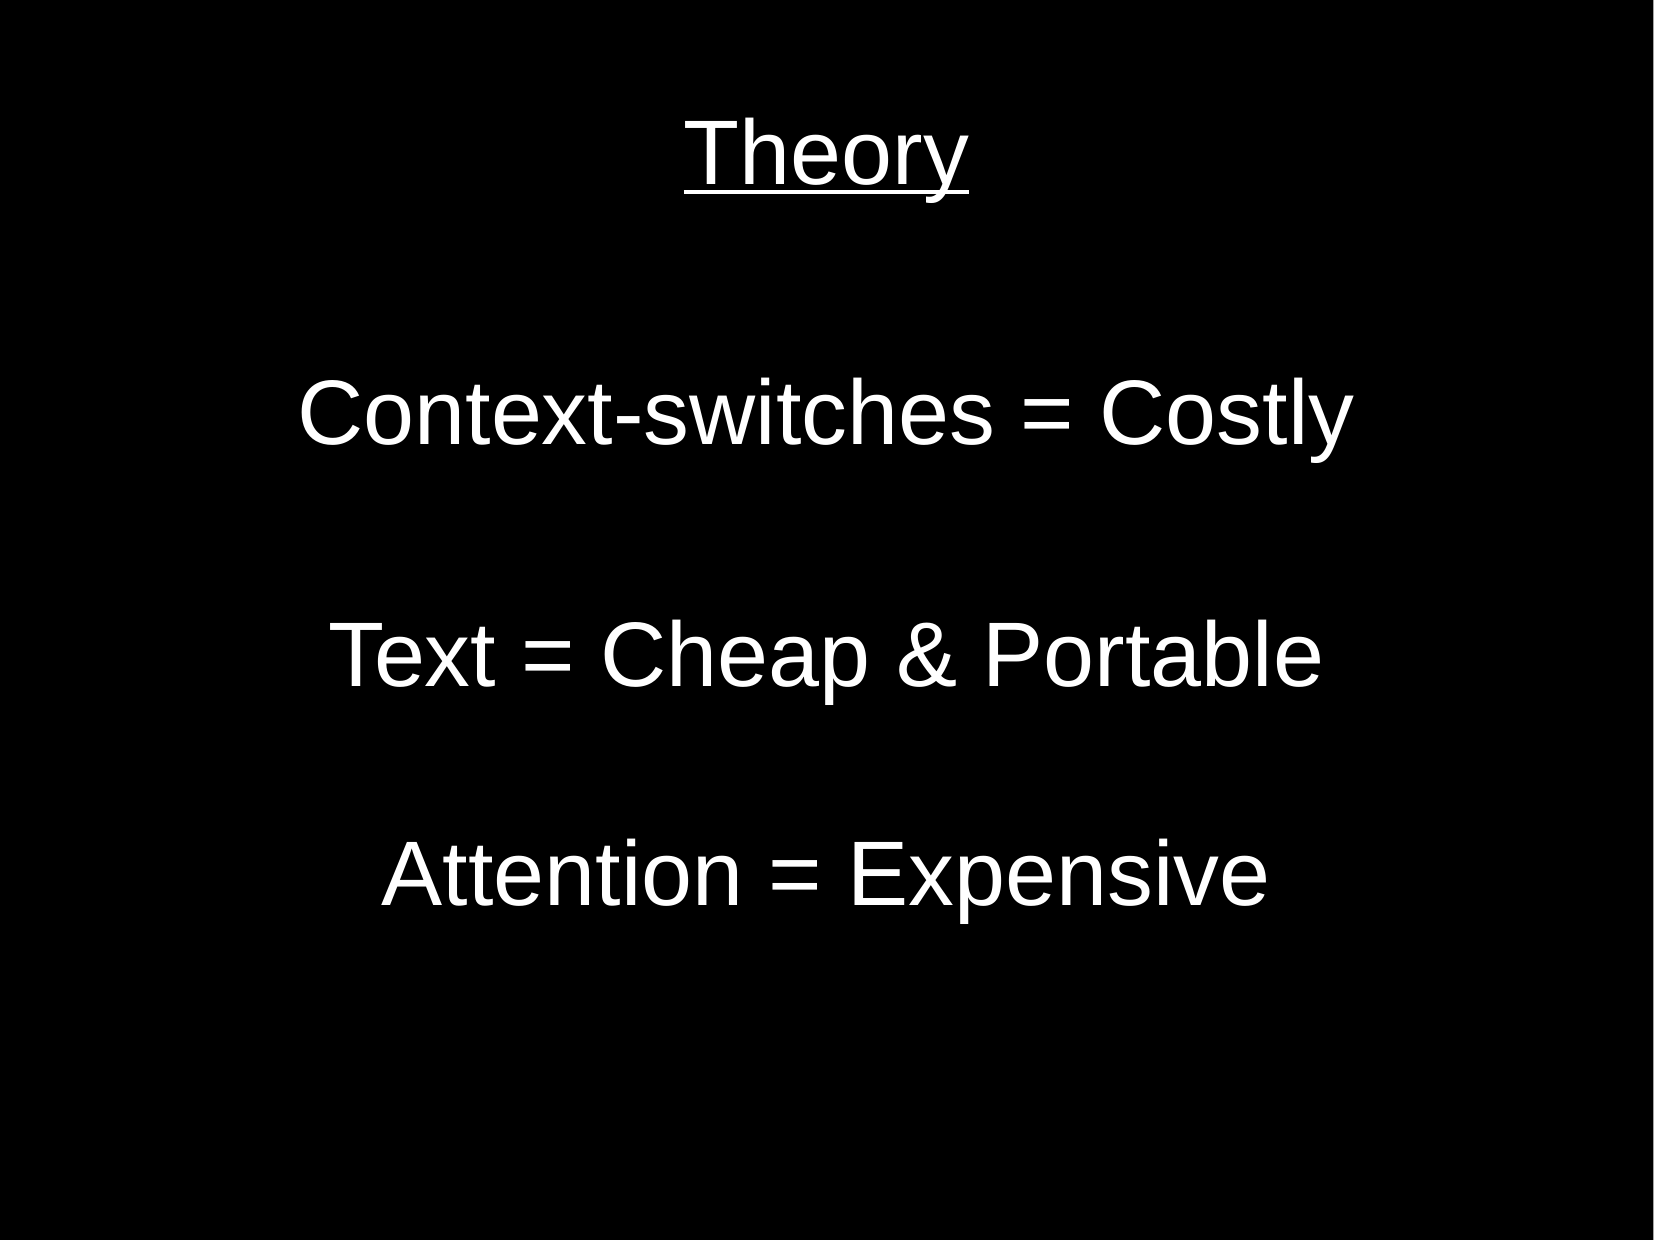

# Theory
Context-switches = Costly
Text = Cheap & Portable
Attention = Expensive